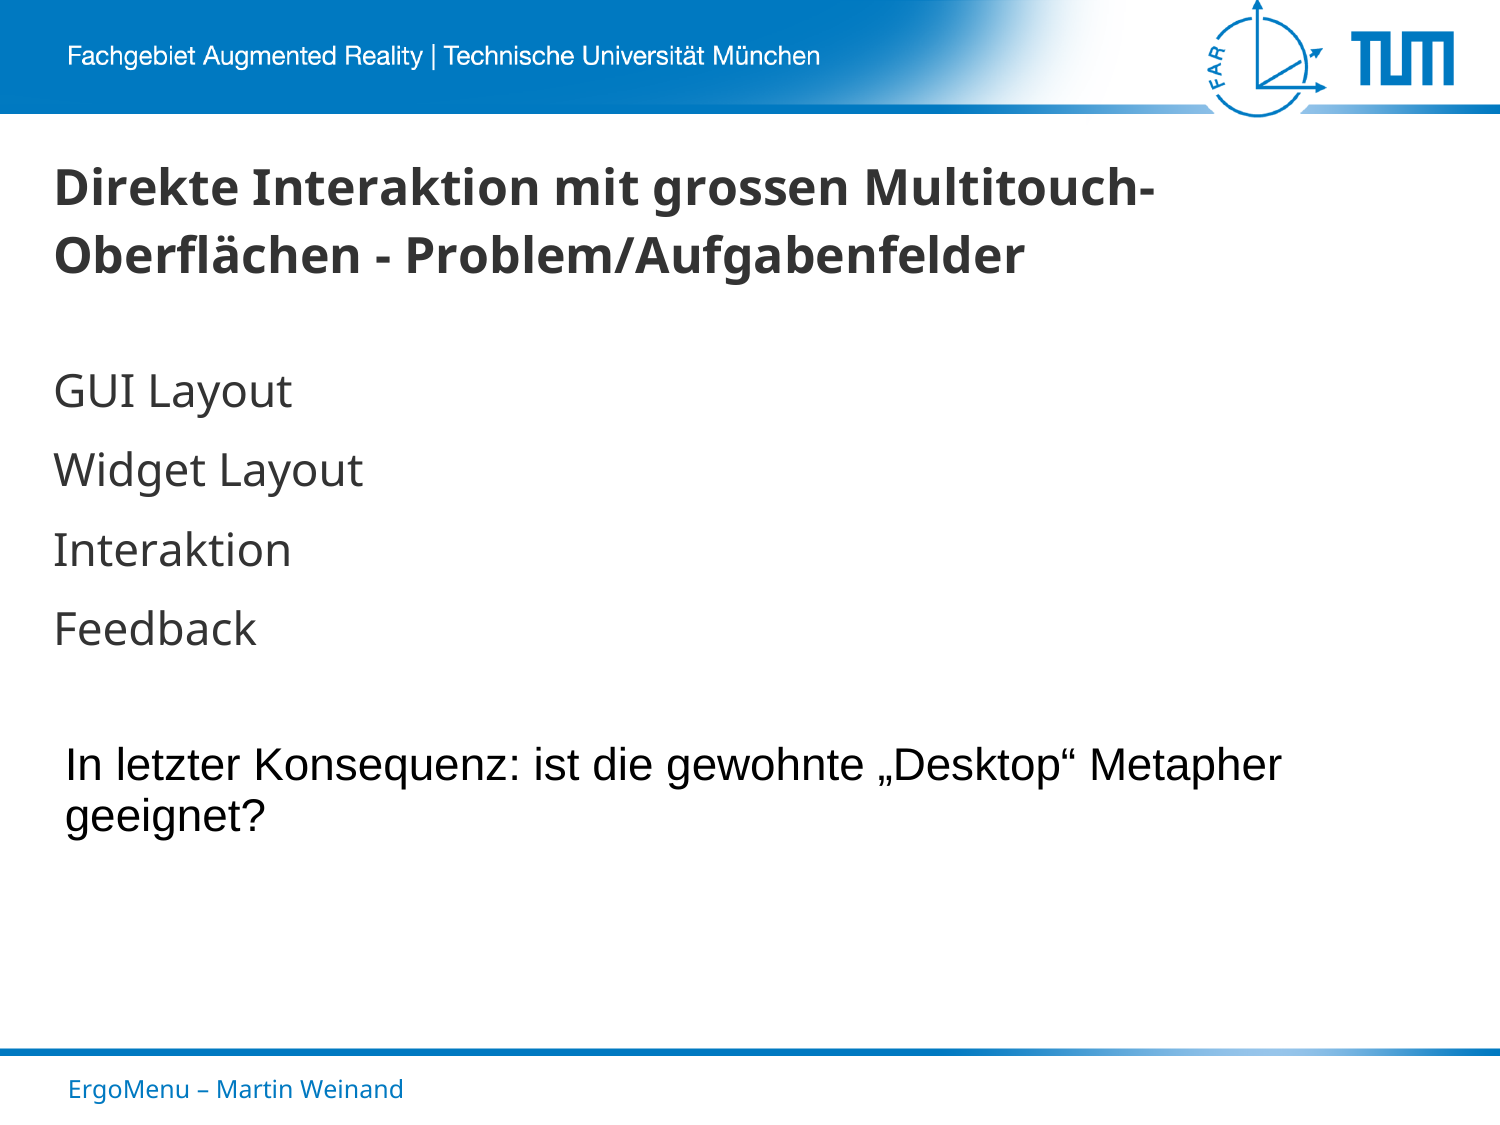

# Direkte Interaktion mit grossen Multitouch-Oberflächen - Problem/Aufgabenfelder
GUI Layout
Widget Layout
Interaktion
Feedback
In letzter Konsequenz: ist die gewohnte „Desktop“ Metapher geeignet?
ErgoMenu – Martin Weinand